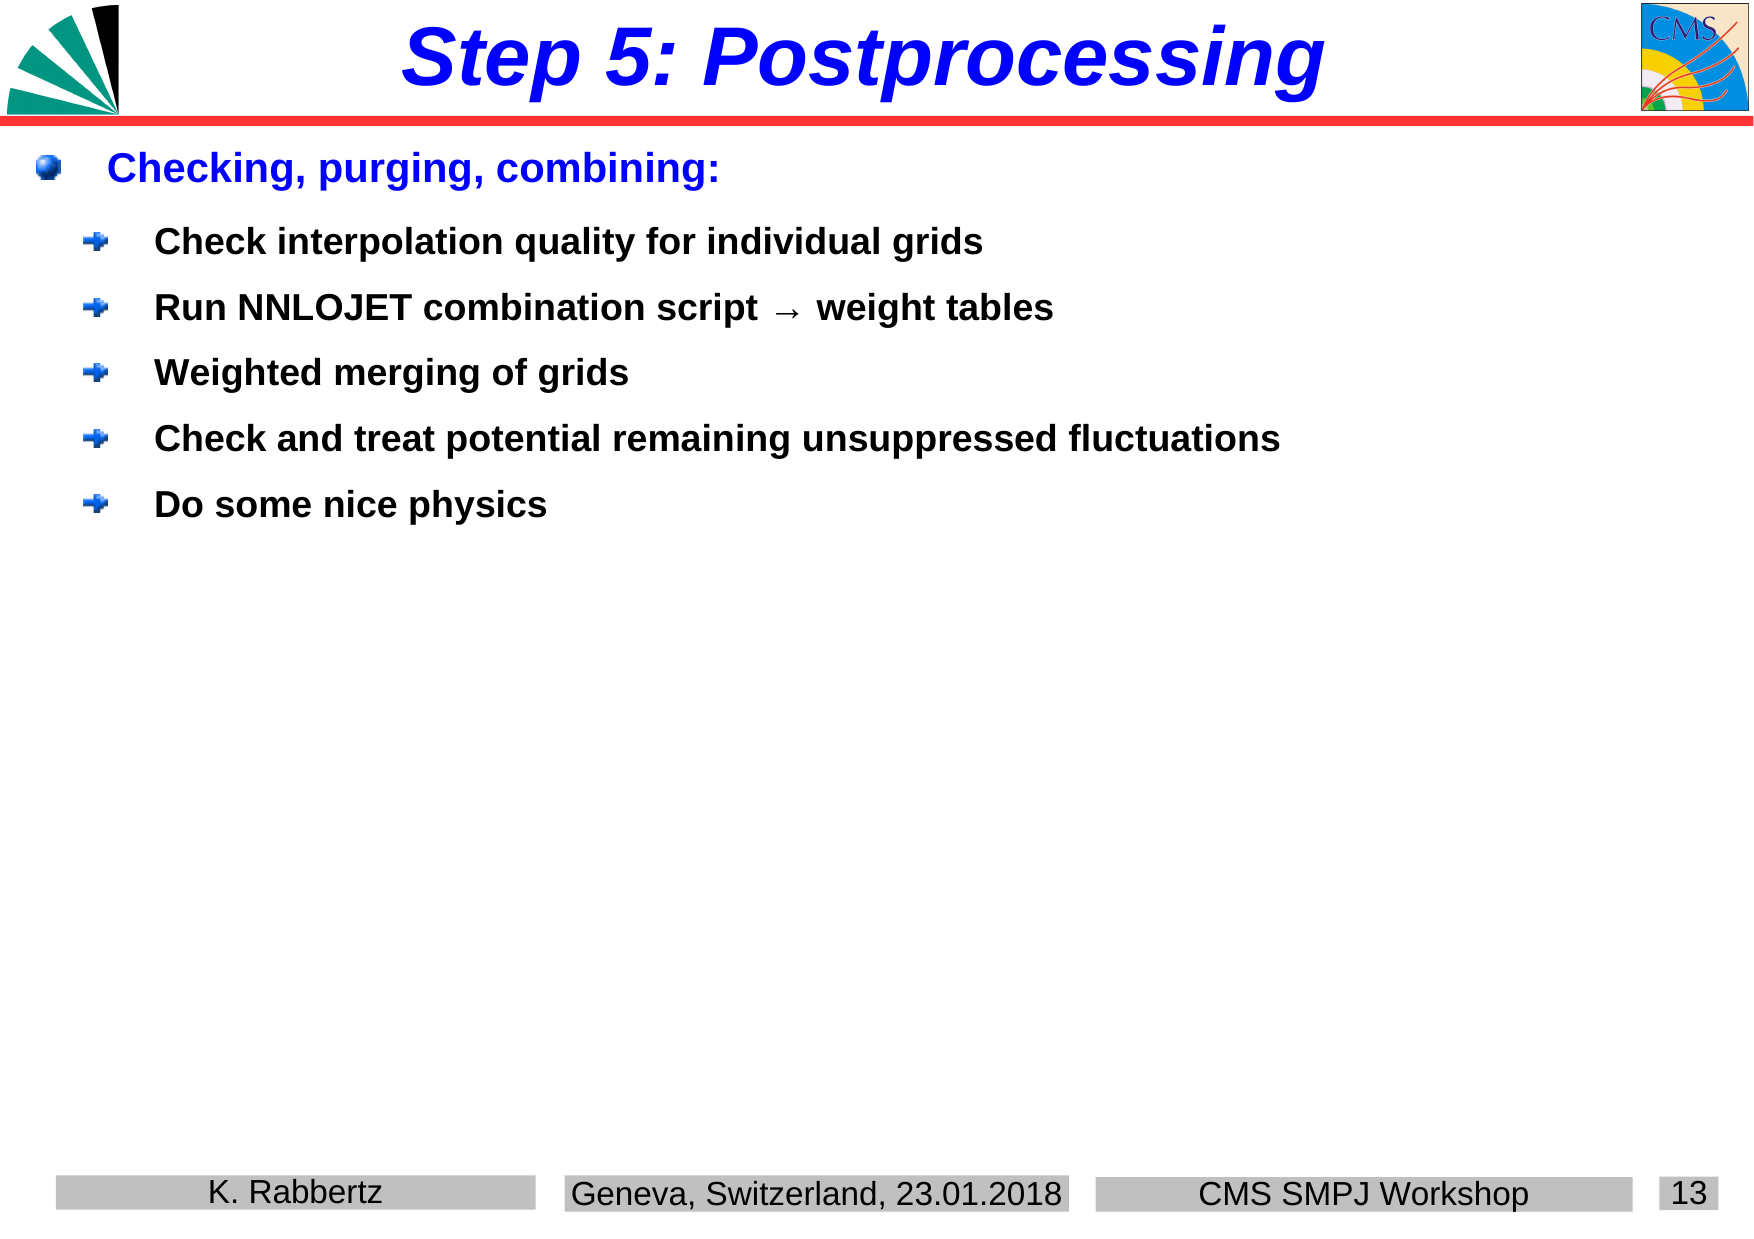

# Step 5: Postprocessing
Checking, purging, combining:
Check interpolation quality for individual grids
Run NNLOJET combination script → weight tables
Weighted merging of grids
Check and treat potential remaining unsuppressed fluctuations
Do some nice physics